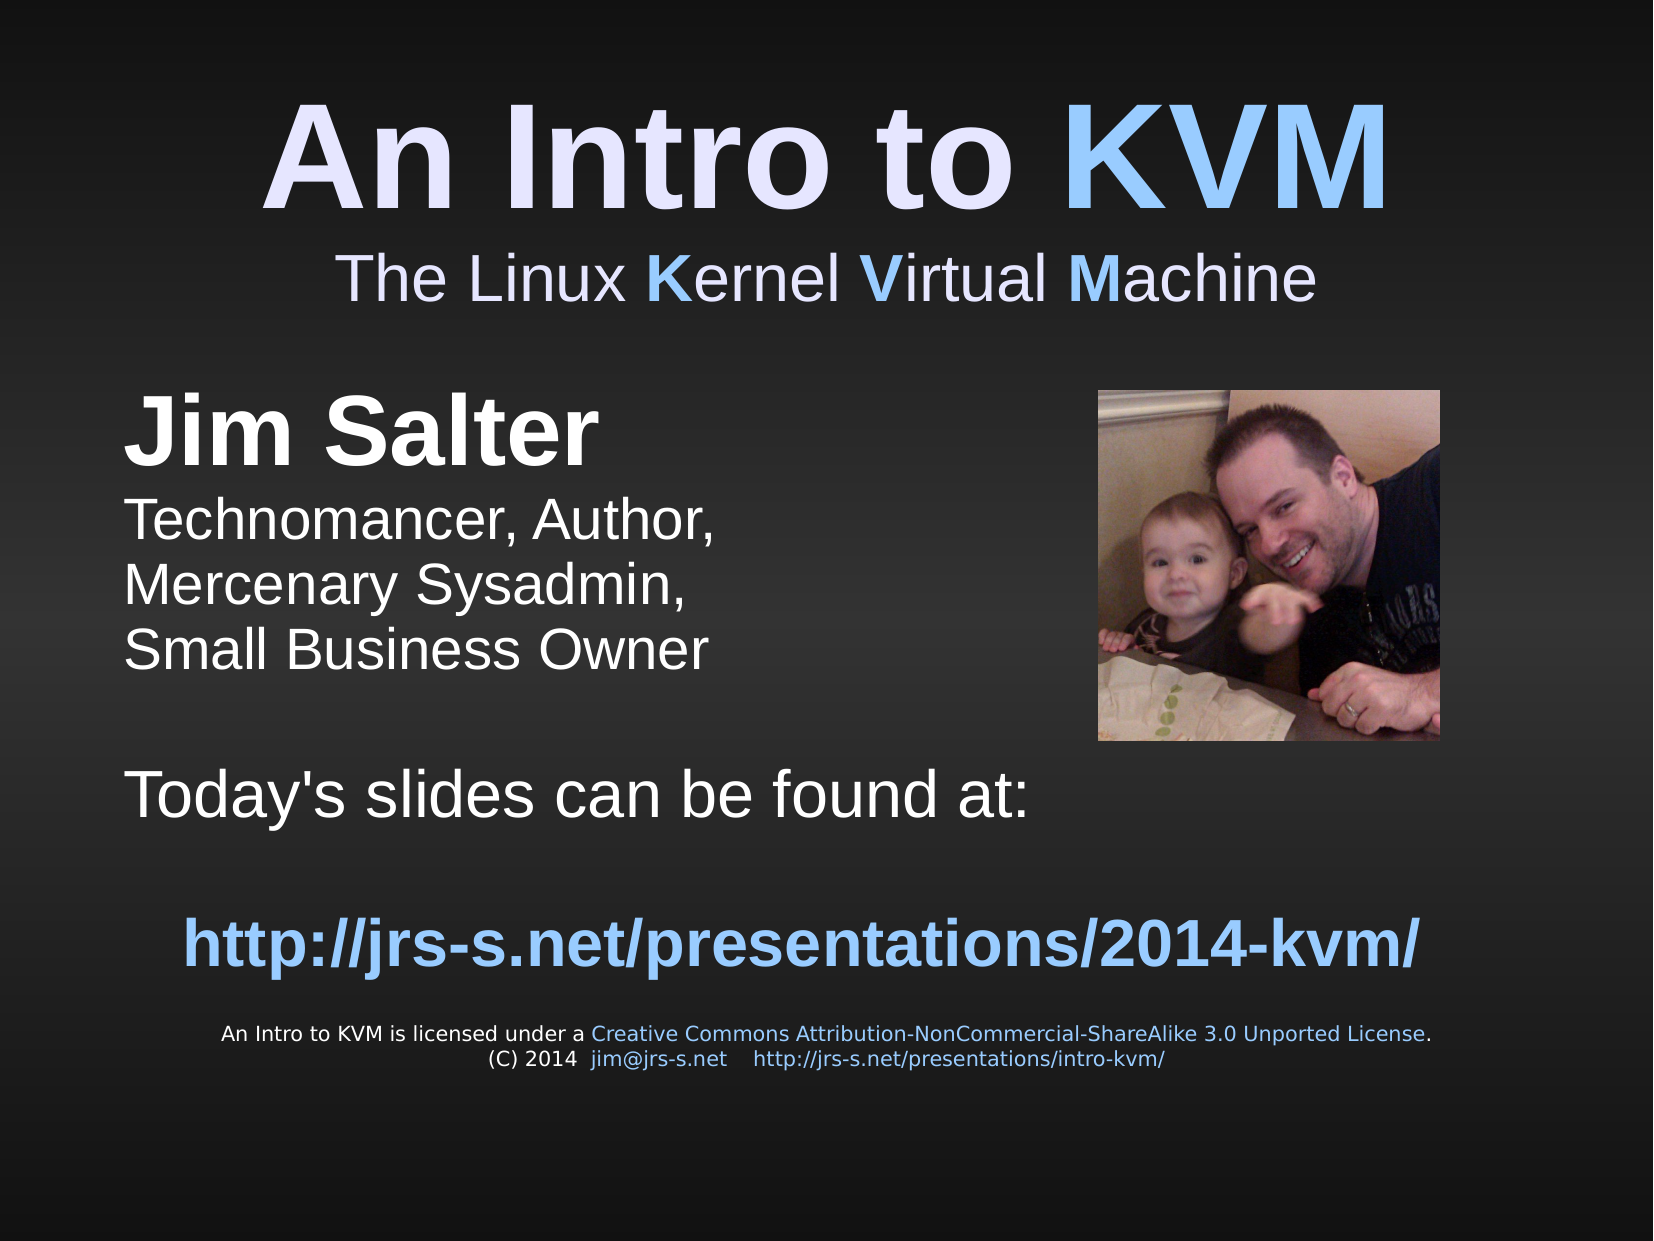

# An Intro to KVM The Linux Kernel Virtual Machine
An Intro to KVM is licensed under a Creative Commons Attribution-NonCommercial-ShareAlike 3.0 Unported License.
(C) 2014 jim@jrs-s.net http://jrs-s.net/presentations/intro-kvm/
Jim Salter
Technomancer, Author,
Mercenary Sysadmin,
Small Business Owner
Today's slides can be found at:
http://jrs-s.net/presentations/2014-kvm/